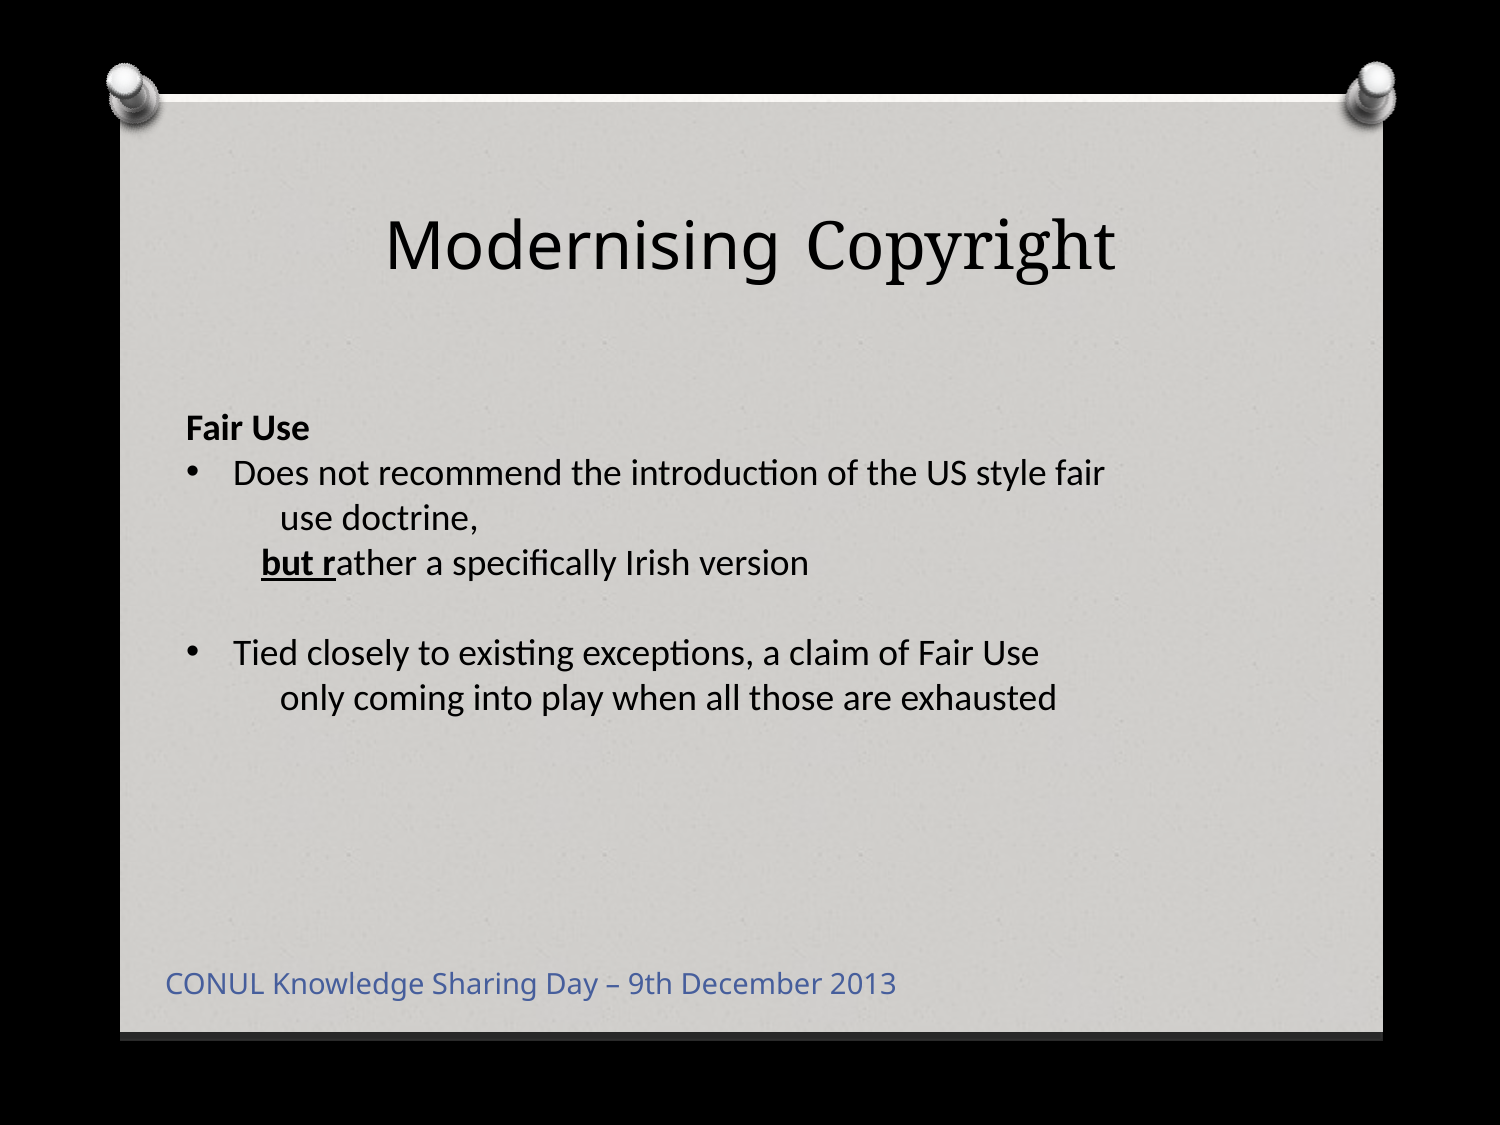

# Modernising Copyright
Fair Use
Does not recommend the introduction of the US style fair use doctrine,
	but rather a specifically Irish version
Tied closely to existing exceptions, a claim of Fair Use only coming into play when all those are exhausted
CONUL Knowledge Sharing Day – 9th December 2013